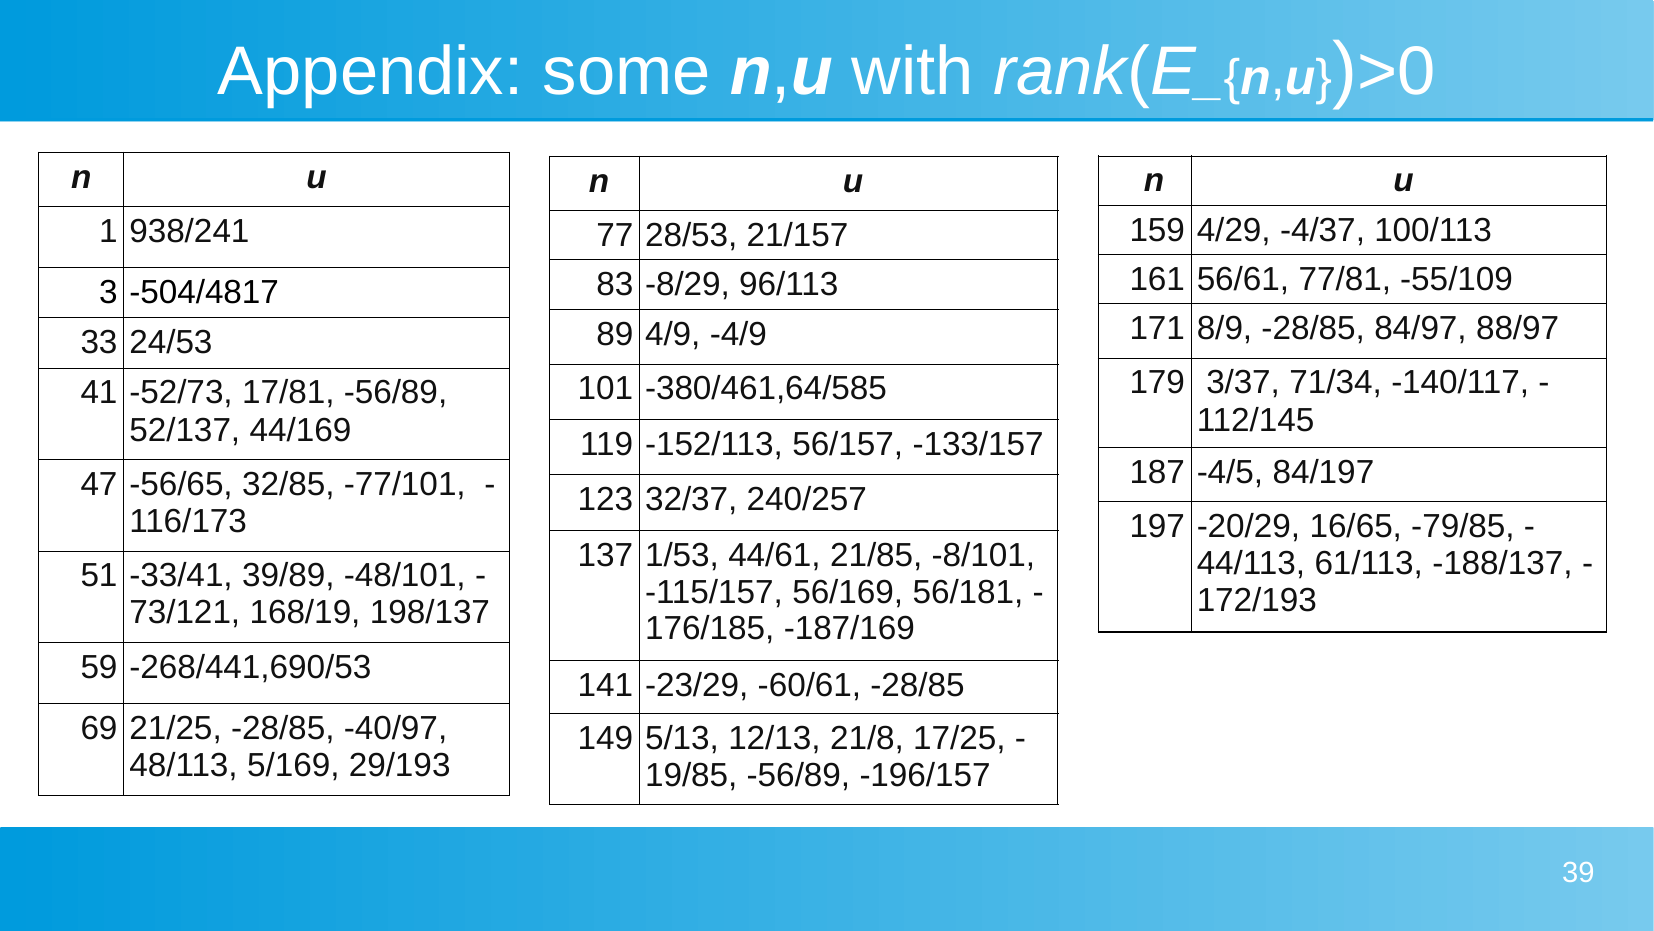

# Appendix: some n,u with rank(E_{n,u})>0
| n | u |
| --- | --- |
| 1 | 938/241 |
| 3 | -504/4817 |
| 33 | 24/53 |
| 41 | -52/73, 17/81, -56/89, 52/137, 44/169 |
| 47 | -56/65, 32/85, -77/101, -116/173 |
| 51 | -33/41, 39/89, -48/101, -73/121, 168/19, 198/137 |
| 59 | -268/441,690/53 |
| 69 | 21/25, -28/85, -40/97, 48/113, 5/169, 29/193 |
| n | u |
| --- | --- |
| 159 | 4/29, -4/37, 100/113 |
| 161 | 56/61, 77/81, -55/109 |
| 171 | 8/9, -28/85, 84/97, 88/97 |
| 179 | 3/37, 71/34, -140/117, -112/145 |
| 187 | -4/5, 84/197 |
| 197 | -20/29, 16/65, -79/85, -44/113, 61/113, -188/137, -172/193 |
| n | u |
| --- | --- |
| 77 | 28/53, 21/157 |
| 83 | -8/29, 96/113 |
| 89 | 4/9, -4/9 |
| 101 | -380/461,64/585 |
| 119 | -152/113, 56/157, -133/157 |
| 123 | 32/37, 240/257 |
| 137 | 1/53, 44/61, 21/85, -8/101, -115/157, 56/169, 56/181, -176/185, -187/169 |
| 141 | -23/29, -60/61, -28/85 |
| 149 | 5/13, 12/13, 21/8, 17/25, -19/85, -56/89, -196/157 |
39